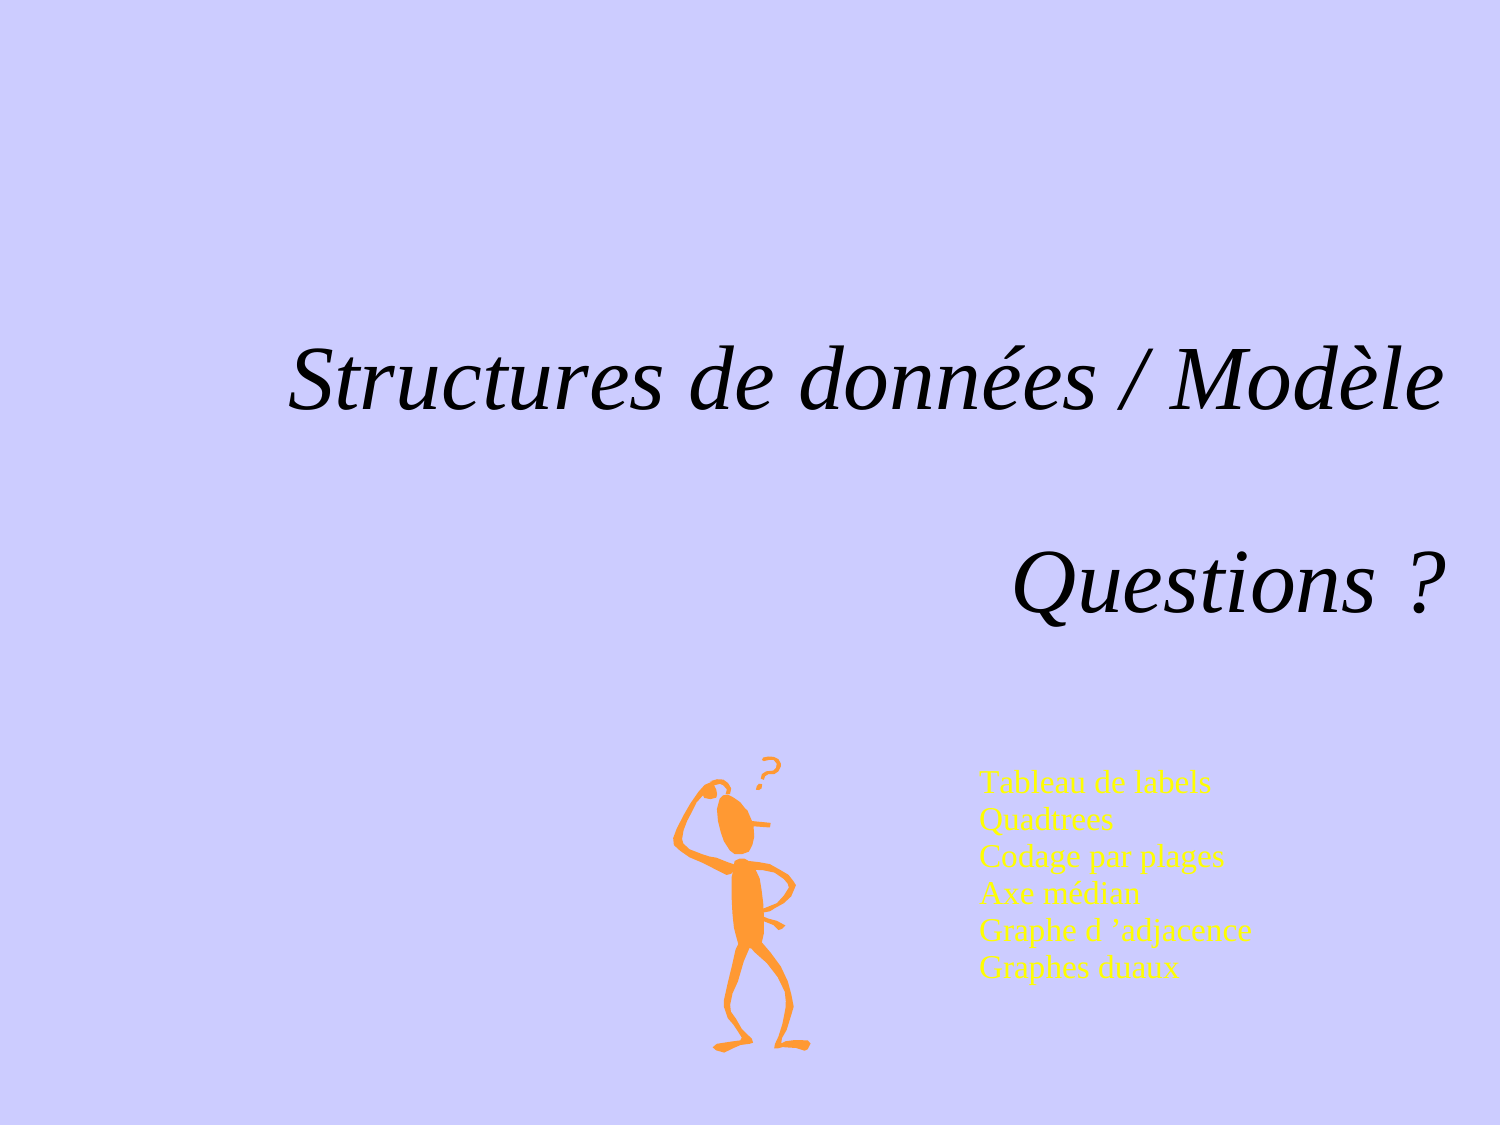

# Structures de données / Modèle Questions ?
 Tableau de labels
 Quadtrees
 Codage par plages
 Axe médian
 Graphe d ’adjacence
 Graphes duaux